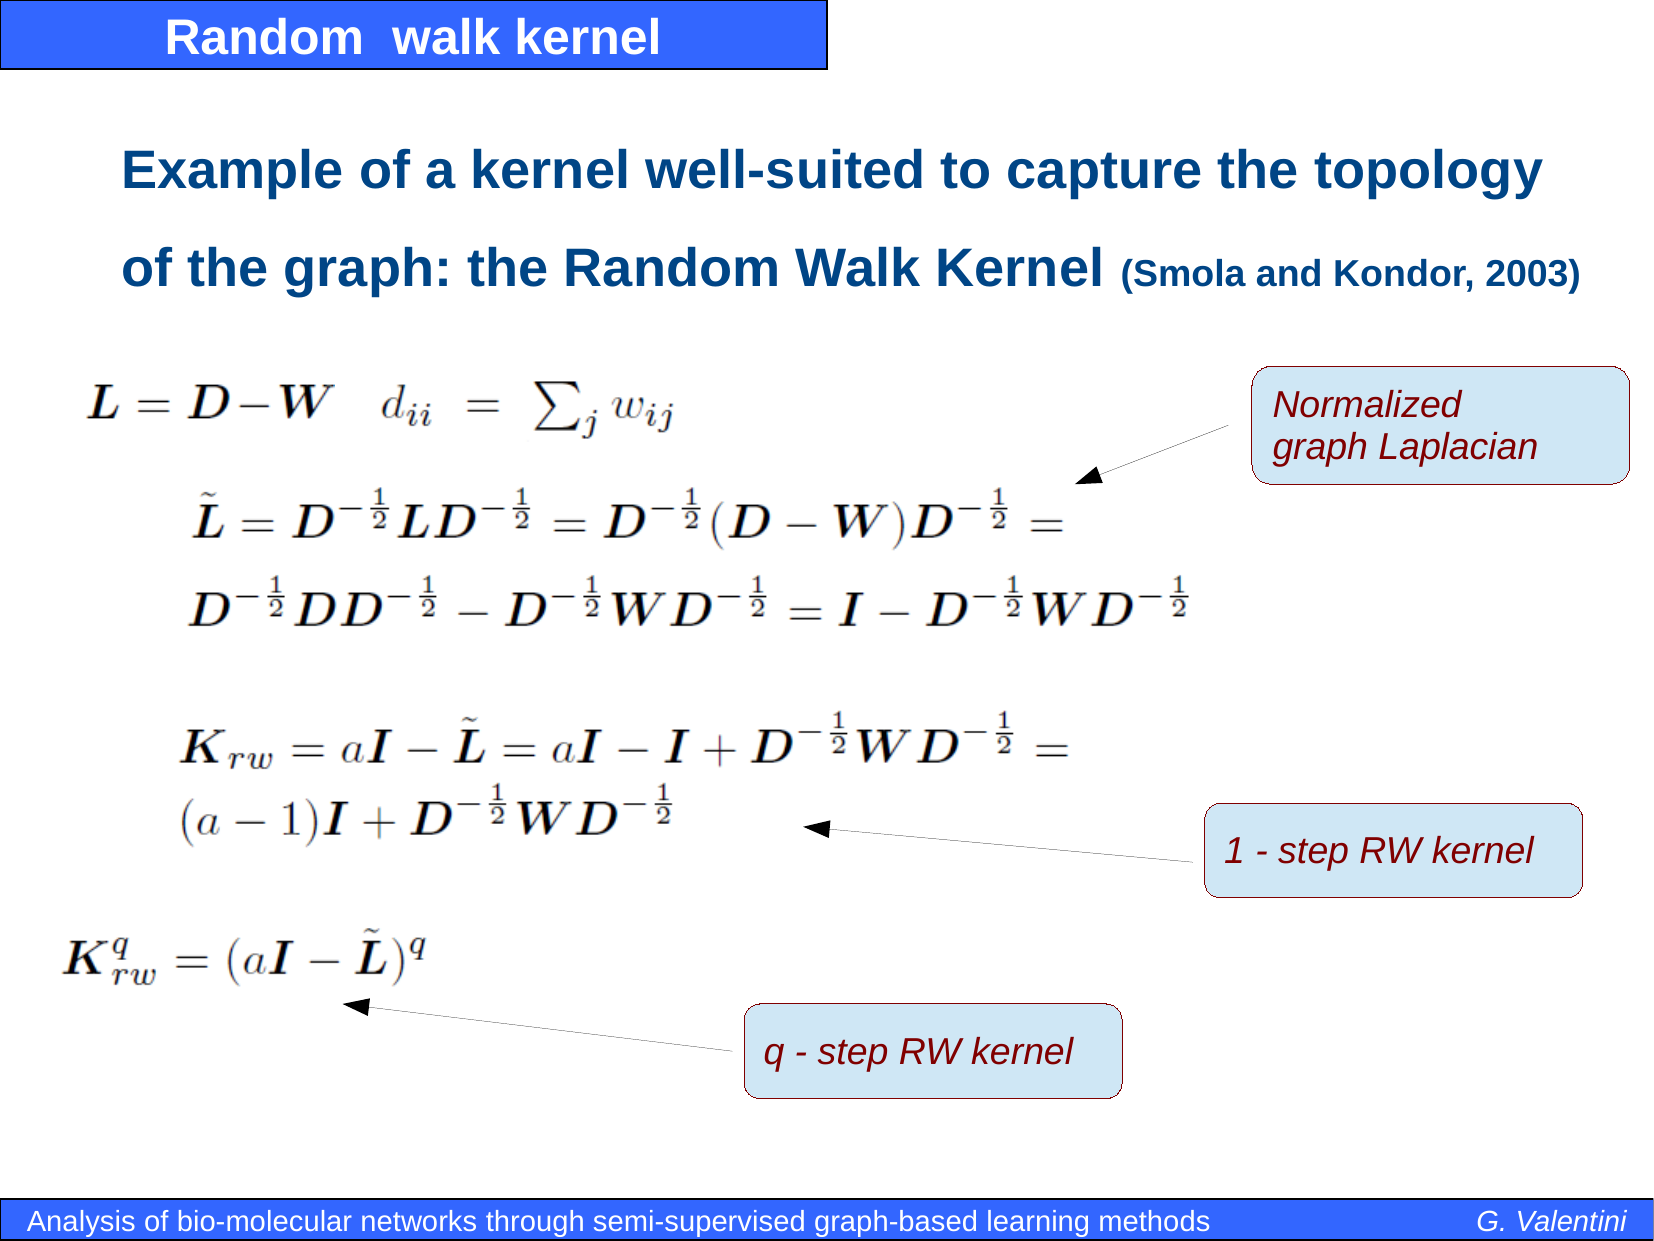

Random walk kernel
Example of a kernel well-suited to capture the topology of the graph: the Random Walk Kernel (Smola and Kondor, 2003)
Normalized
graph Laplacian
1 - step RW kernel
q - step RW kernel
Analysis of bio-molecular networks through semi-supervised graph-based learning methods G. Valentini